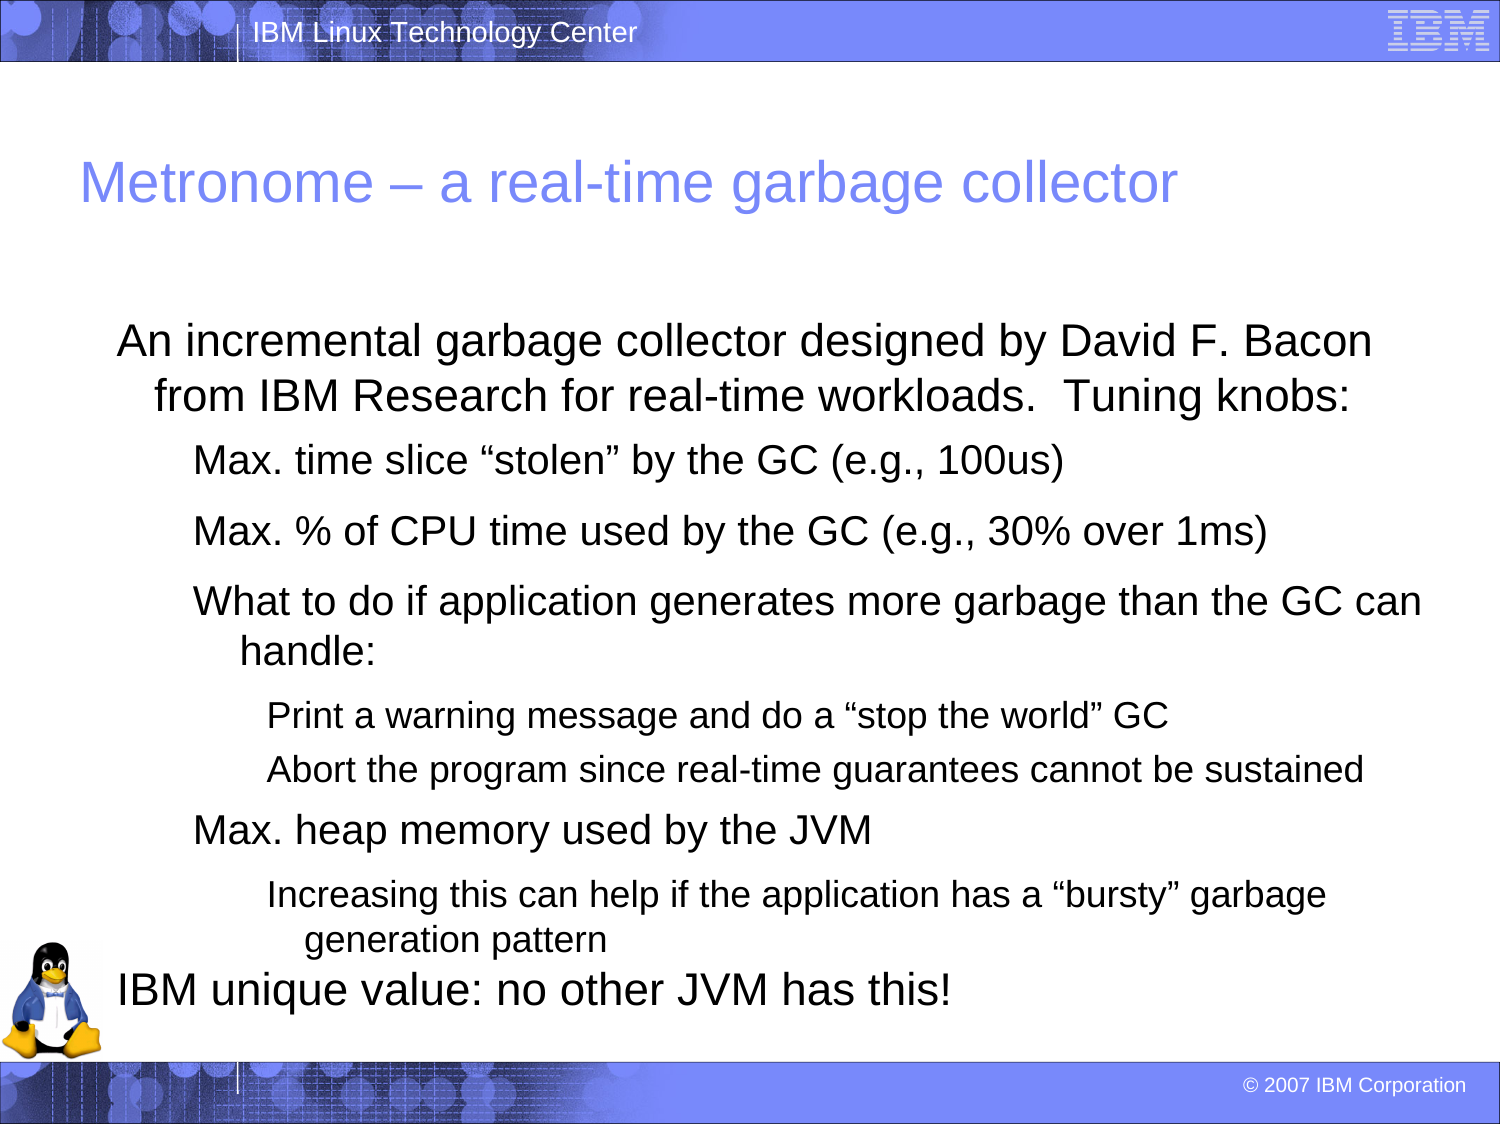

# Metronome – a real-time garbage collector
An incremental garbage collector designed by David F. Bacon from IBM Research for real-time workloads. Tuning knobs:
Max. time slice “stolen” by the GC (e.g., 100us)
Max. % of CPU time used by the GC (e.g., 30% over 1ms)
What to do if application generates more garbage than the GC can handle:
Print a warning message and do a “stop the world” GC
Abort the program since real-time guarantees cannot be sustained
Max. heap memory used by the JVM
Increasing this can help if the application has a “bursty” garbage generation pattern
IBM unique value: no other JVM has this!